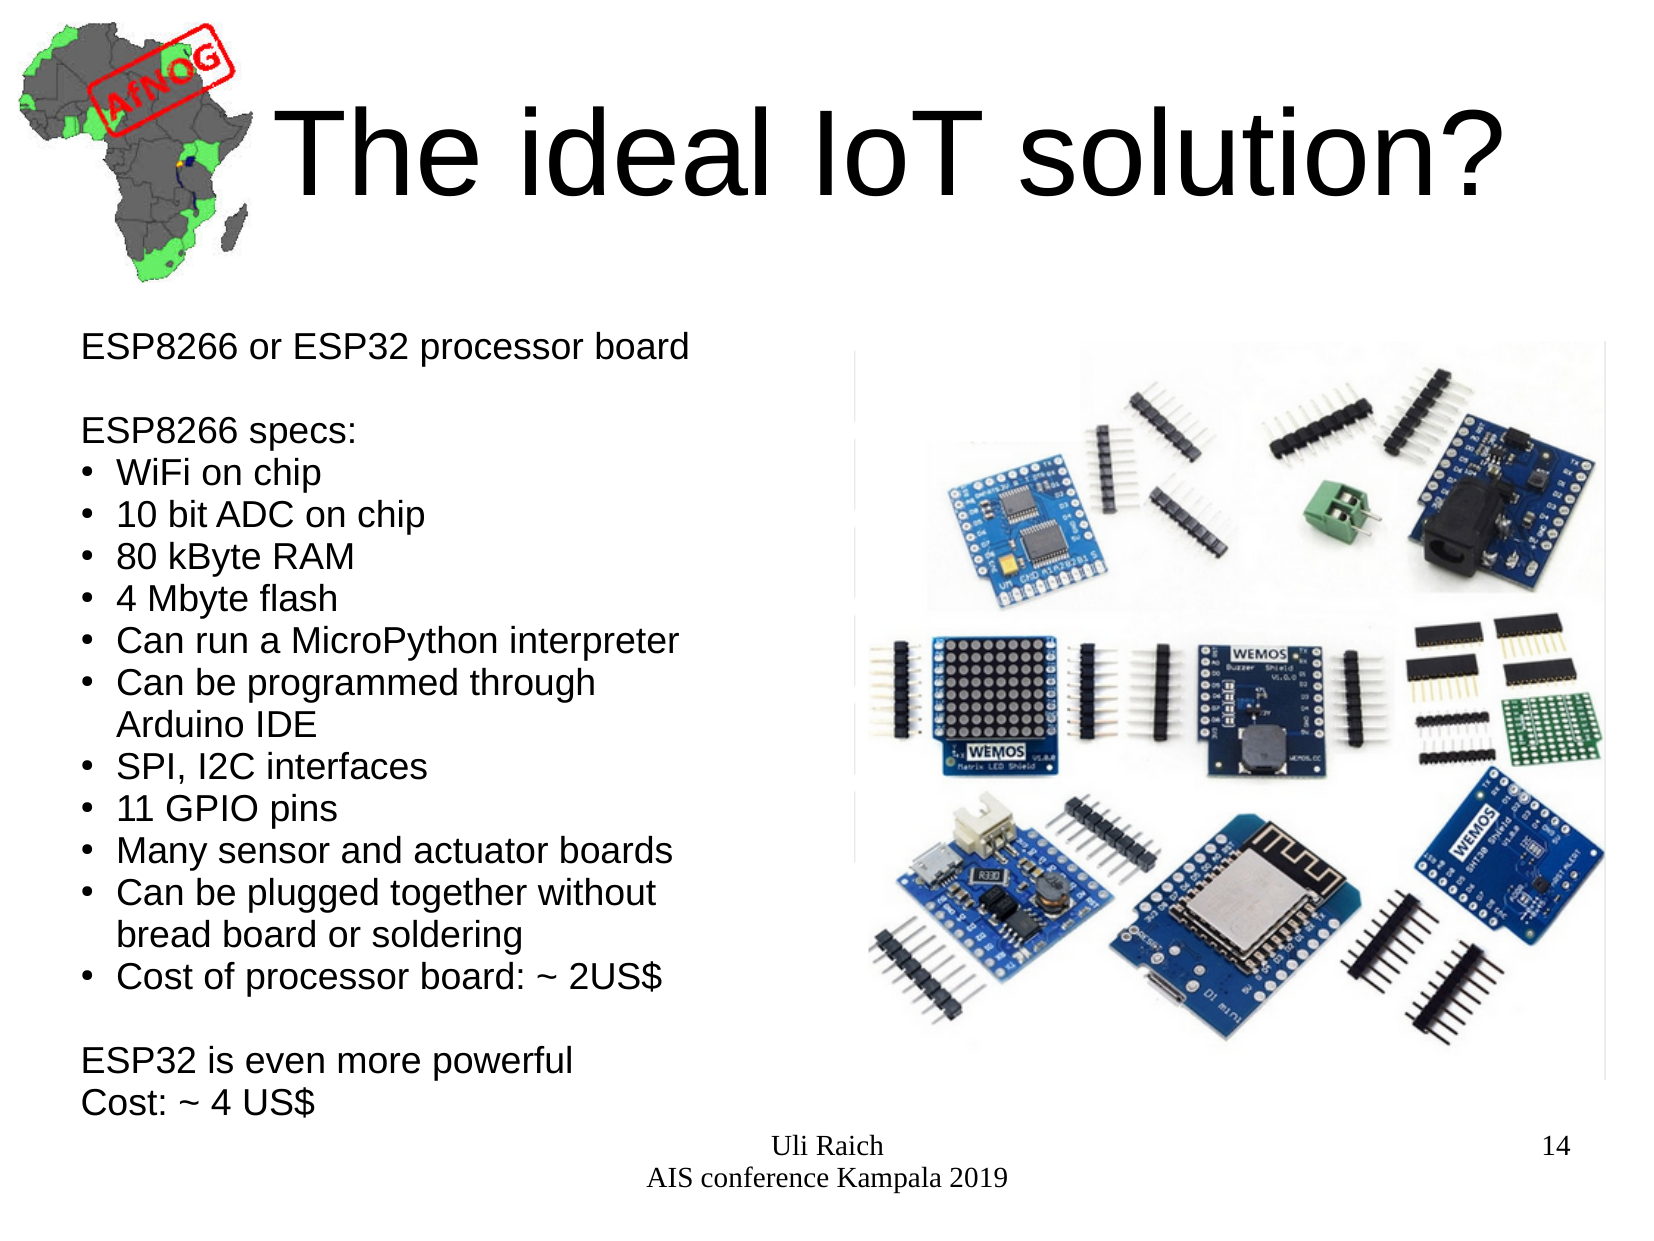

# The ideal IoT solution?
ESP8266 or ESP32 processor board
ESP8266 specs:
WiFi on chip
10 bit ADC on chip
80 kByte RAM
4 Mbyte flash
Can run a MicroPython interpreter
Can be programmed through
Arduino IDE
SPI, I2C interfaces
11 GPIO pins
Many sensor and actuator boards
Can be plugged together without
bread board or soldering
Cost of processor board: ~ 2US$
ESP32 is even more powerful
Cost: ~ 4 US$
Uli Raich AIS conference Kampala 2019
14